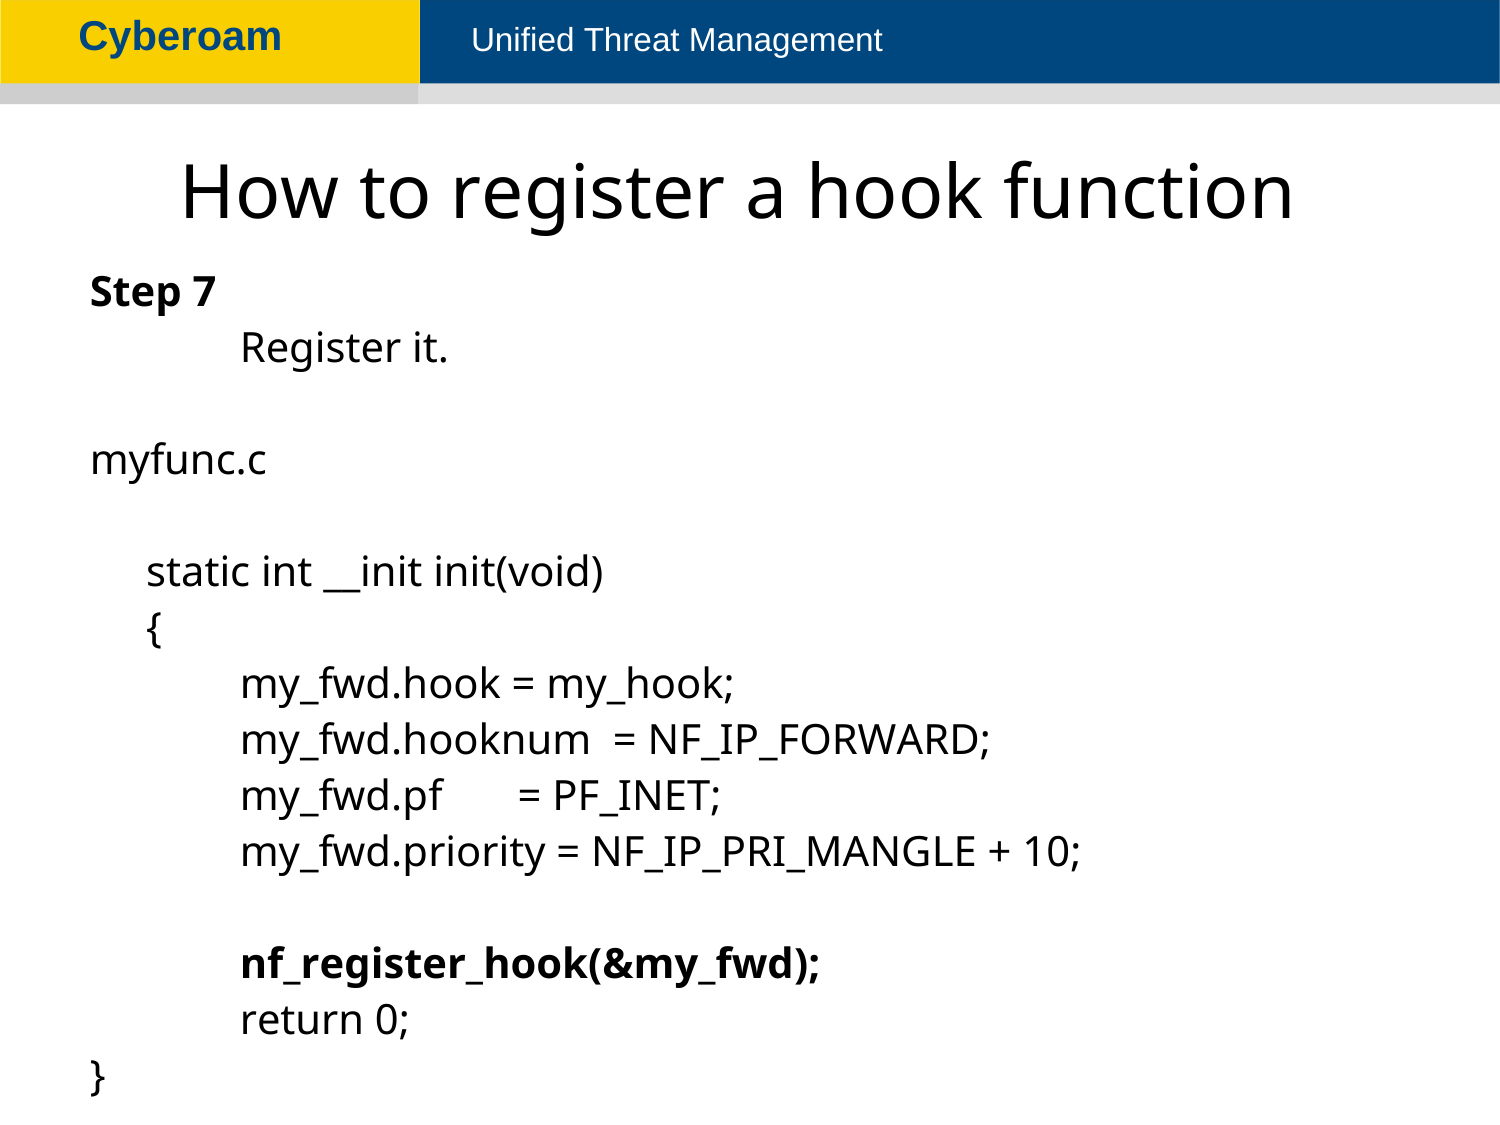

# How to register a hook function
Step 7
		Register it.
myfunc.c
	static int __init init(void)
	{
		my_fwd.hook = my_hook;
		my_fwd.hooknum = NF_IP_FORWARD;
		my_fwd.pf = PF_INET;
		my_fwd.priority = NF_IP_PRI_MANGLE + 10;
		nf_register_hook(&my_fwd);
		return 0;
}